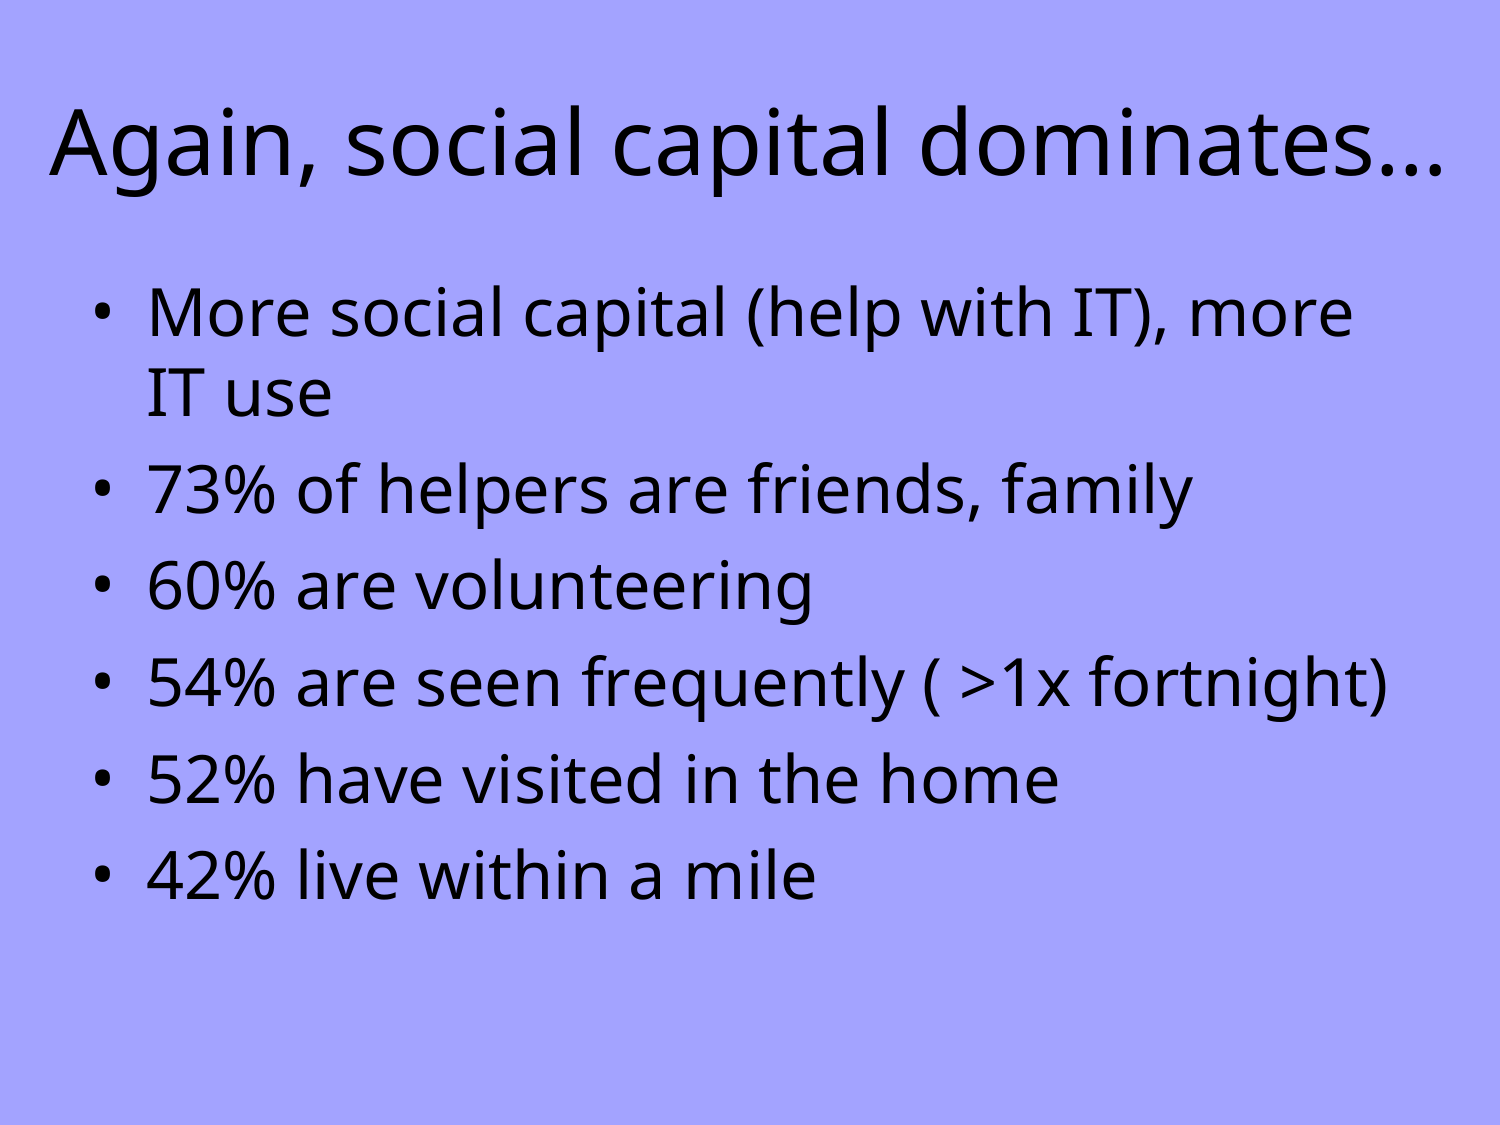

# Again, social capital dominates…
More social capital (help with IT), more IT use
73% of helpers are friends, family
60% are volunteering
54% are seen frequently ( >1x fortnight)
52% have visited in the home
42% live within a mile